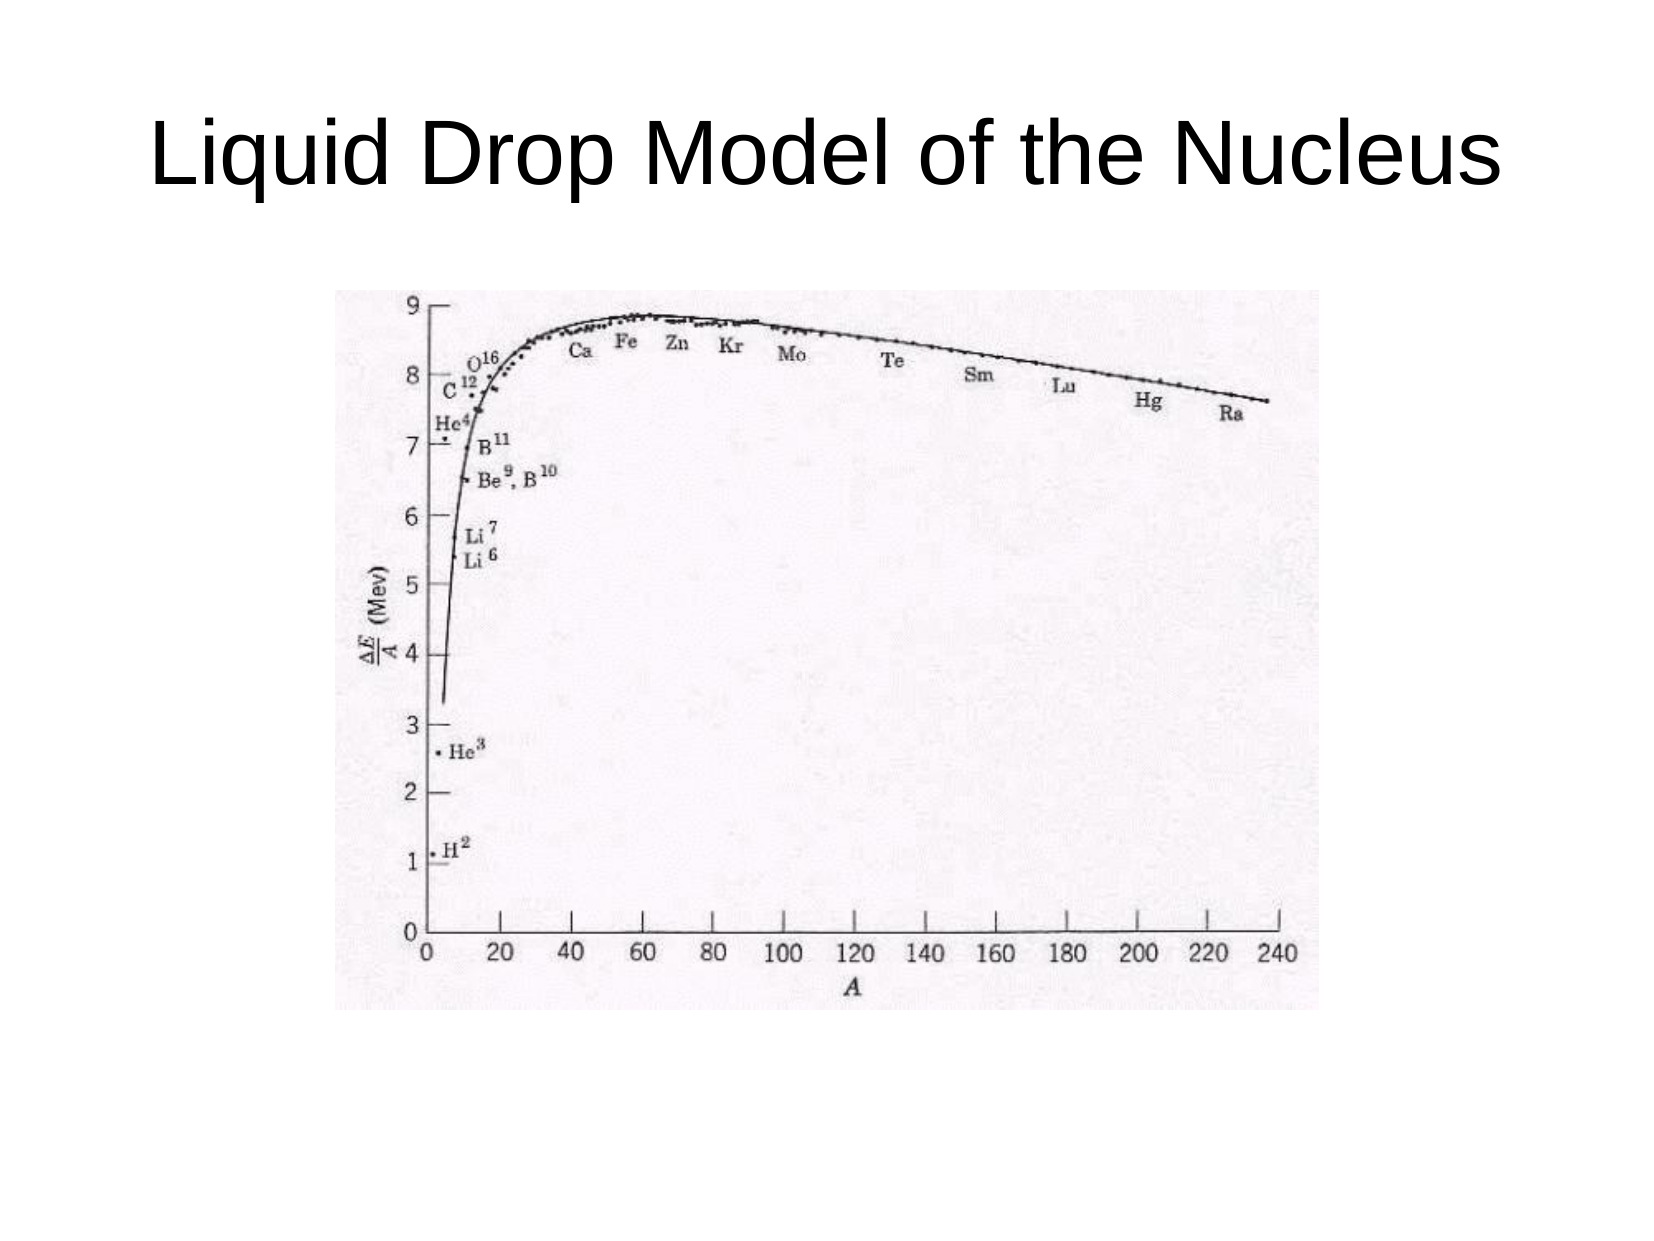

# Liquid Drop Model of the Nucleus